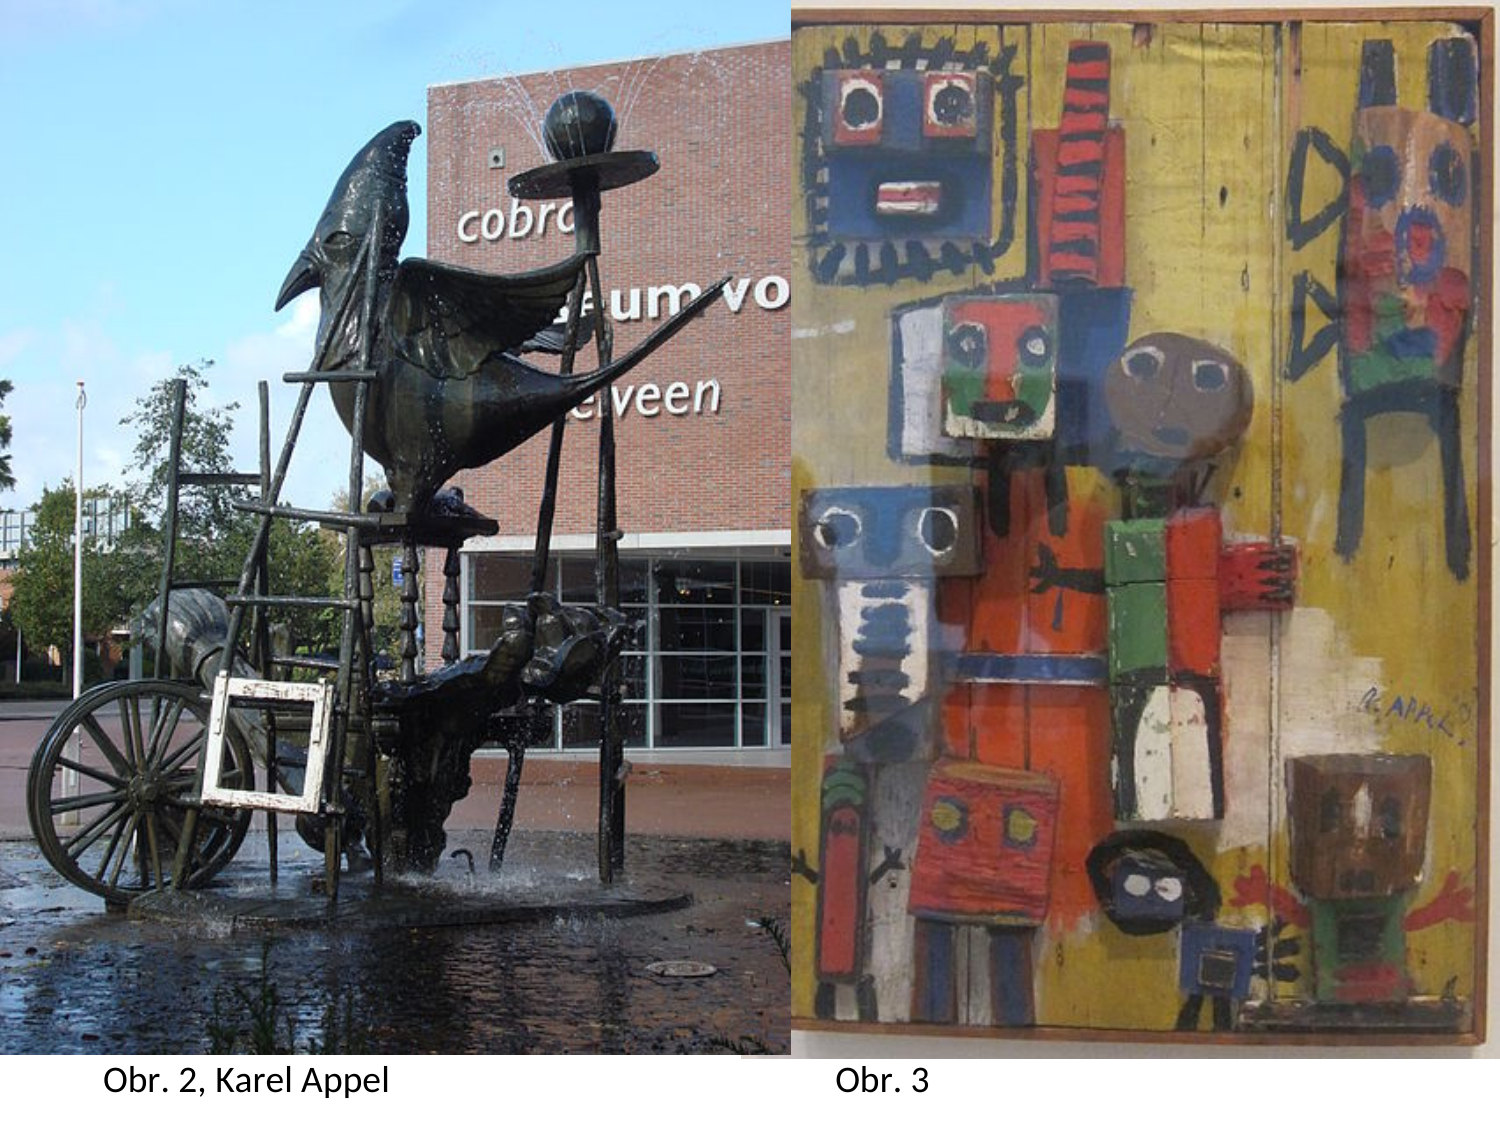

#
Obr. 2, Karel Appel
Obr. 3